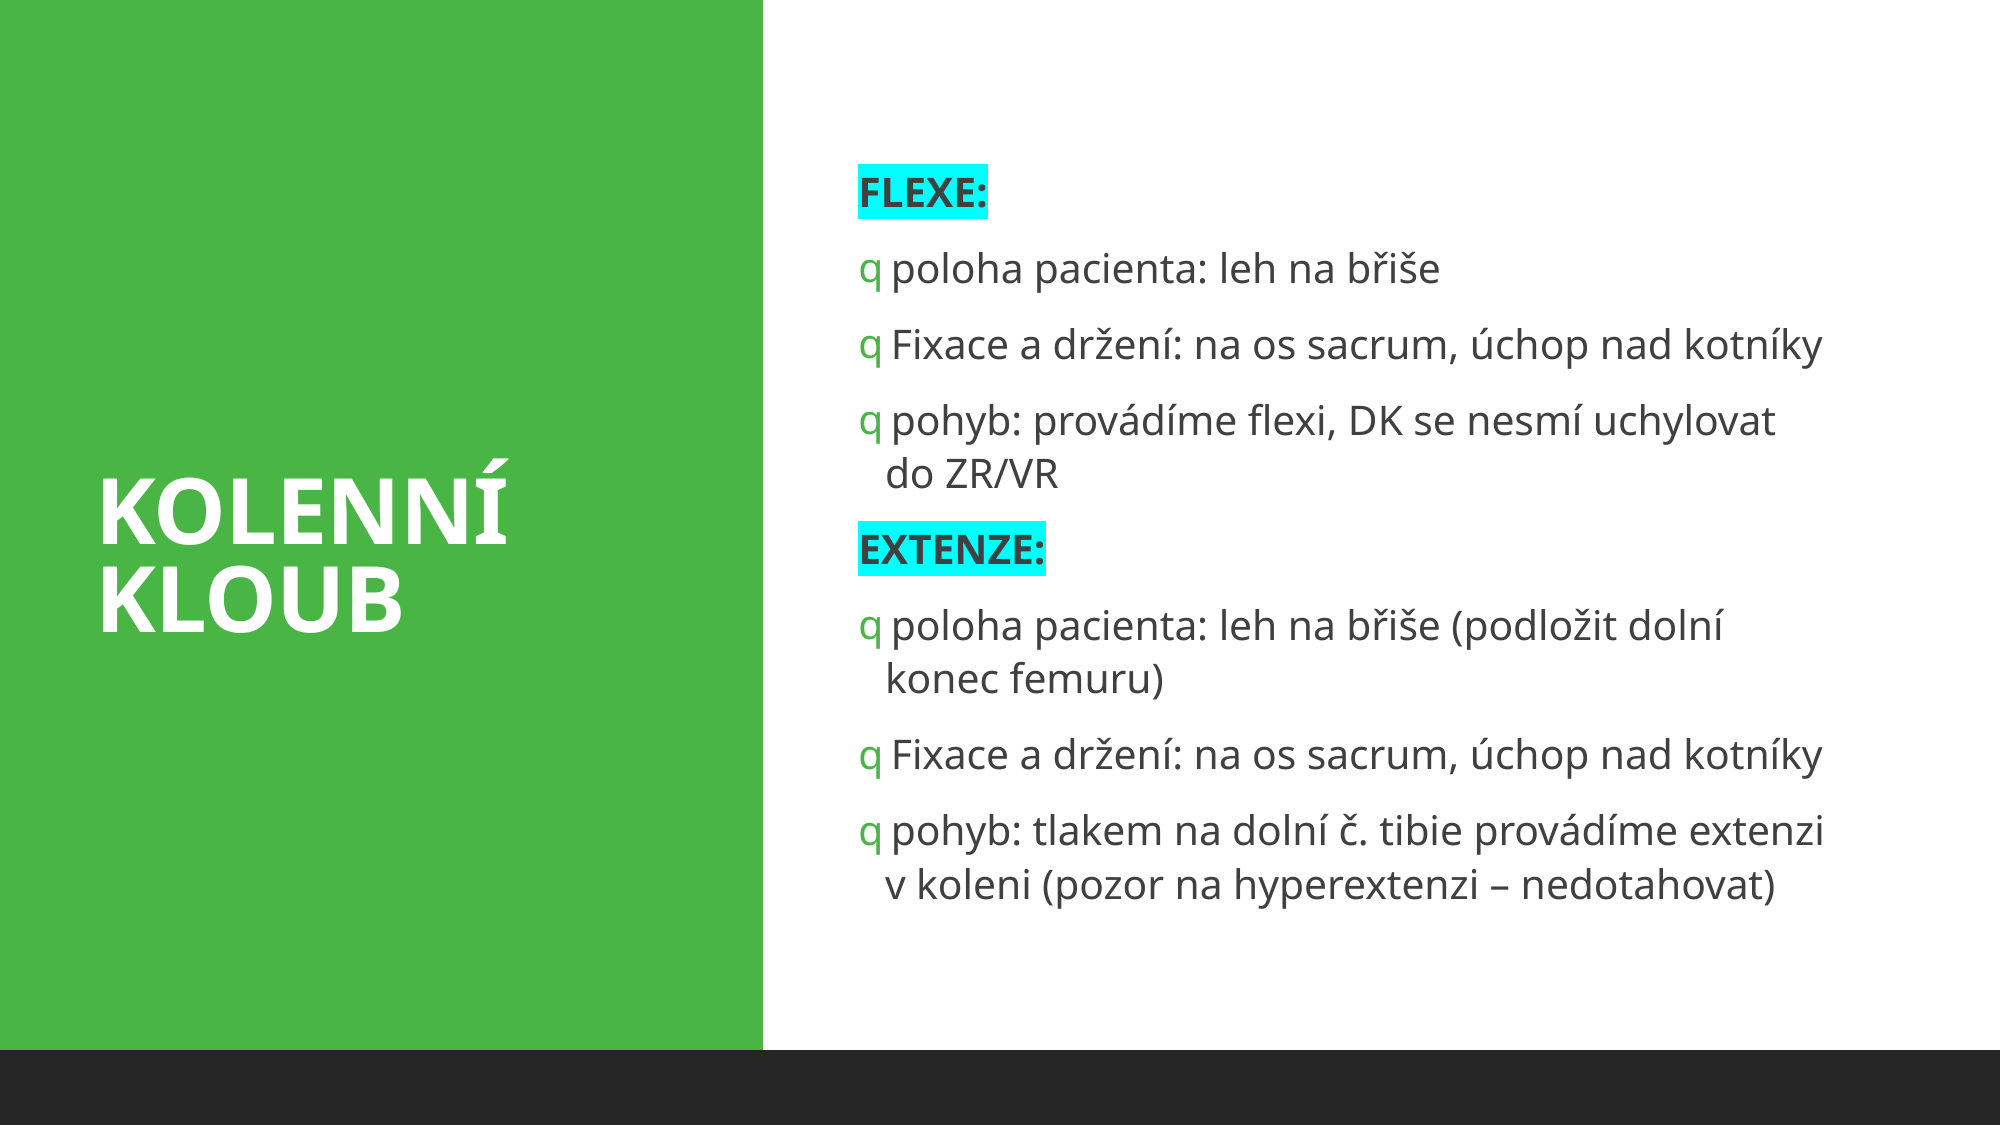

# KOLENNÍ KLOUB
FLEXE:
 poloha pacienta: leh na břiše
 Fixace a držení: na os sacrum, úchop nad kotníky
 pohyb: provádíme flexi, DK se nesmí uchylovat do ZR/VR
EXTENZE:
 poloha pacienta: leh na břiše (podložit dolní konec femuru)
 Fixace a držení: na os sacrum, úchop nad kotníky
 pohyb: tlakem na dolní č. tibie provádíme extenzi v koleni (pozor na hyperextenzi – nedotahovat)